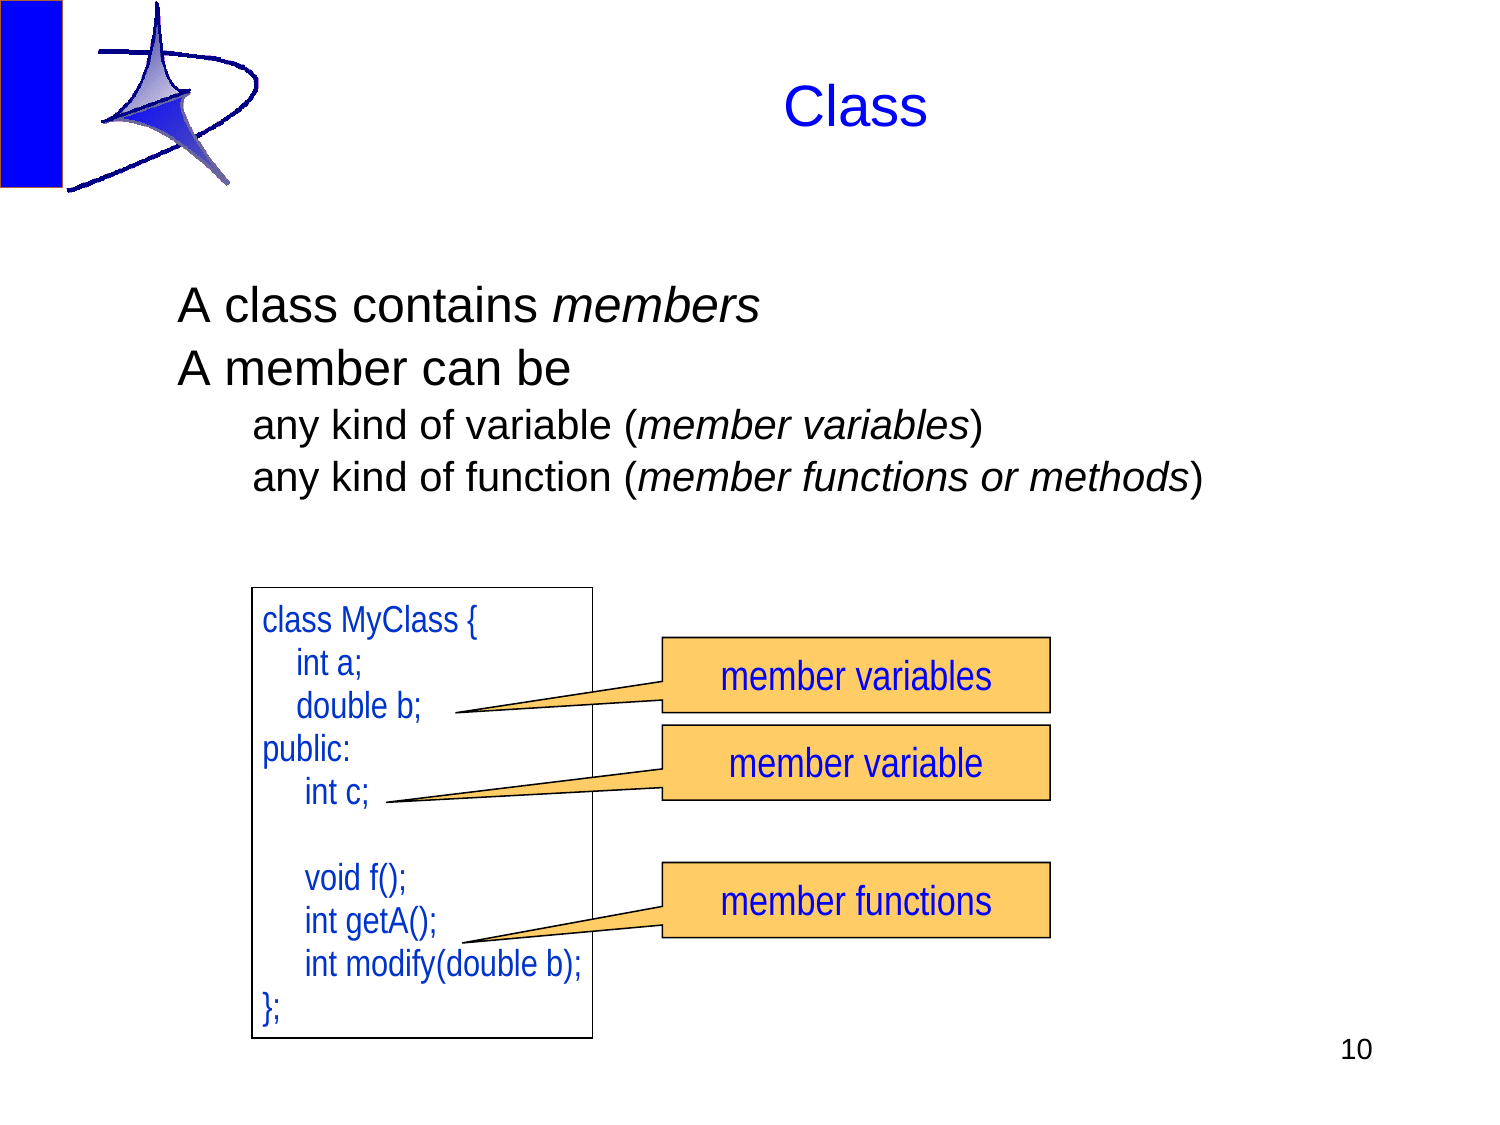

# Class
A class contains members
A member can be
any kind of variable (member variables)
any kind of function (member functions or methods)
class MyClass {
 int a;
 double b;
public:
 int c;
 void f();
 int getA();
 int modify(double b);
};
member variables
member variable
member functions
10